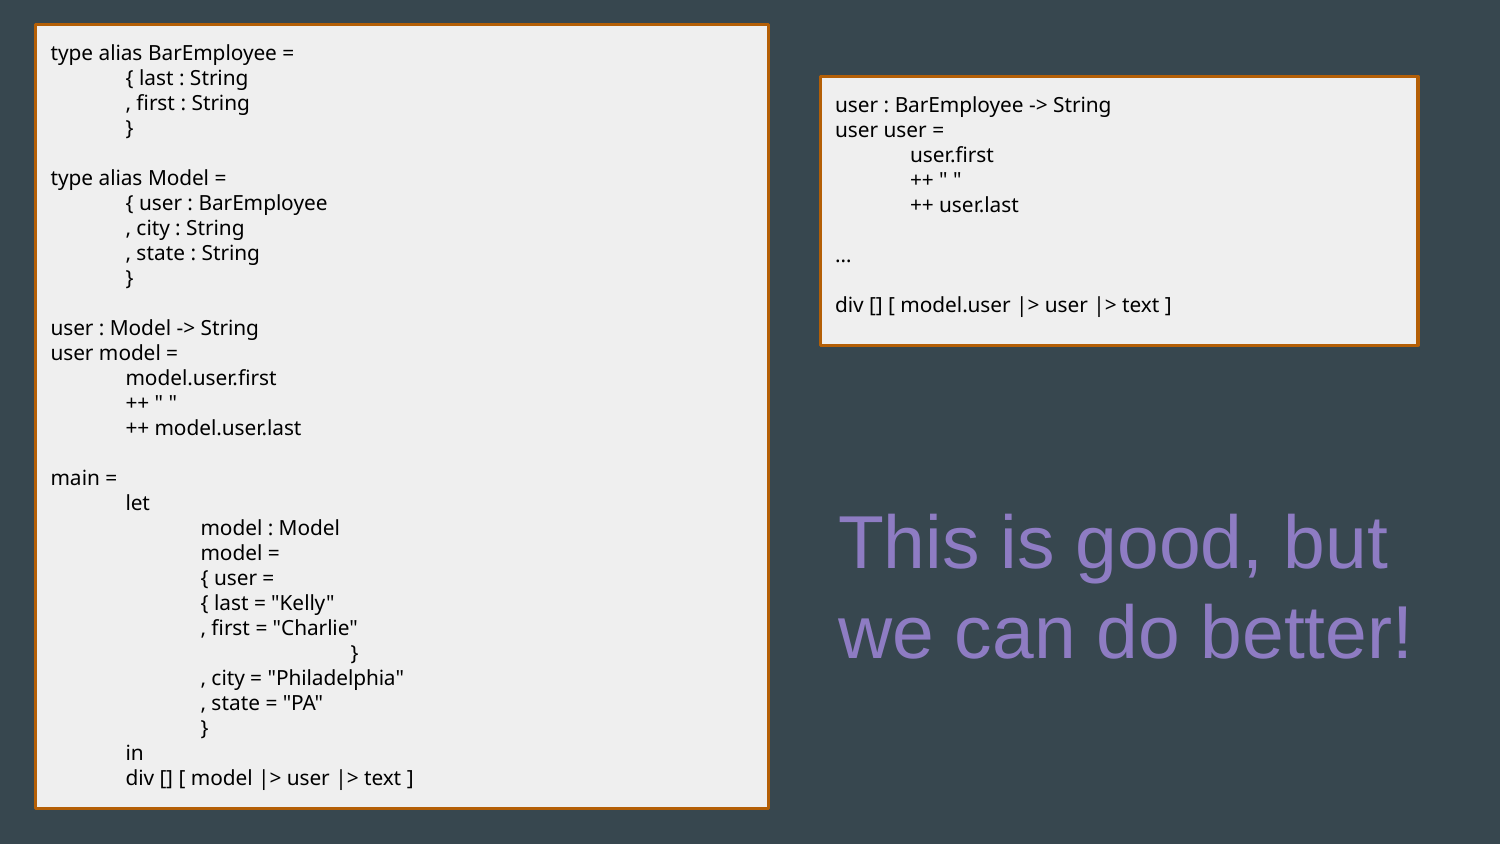

type alias BarEmployee =
	{ last : String
	, first : String
	}
type alias Model =
	{ user : BarEmployee
	, city : String
	, state : String
	}
user : Model -> String
user model =
	model.user.first
 	++ " "
 	++ model.user.last
main =
	let
		model : Model
 	model =
 	{ user =
 	{ last = "Kelly"
 	, first = "Charlie"
}
 	, city = "Philadelphia"
 	, state = "PA"
 	}
	in
	div [] [ model |> user |> text ]
user : BarEmployee -> String
user user =
	user.first
 	++ " "
 	++ user.last
…
div [] [ model.user |> user |> text ]
This is good, but we can do better!